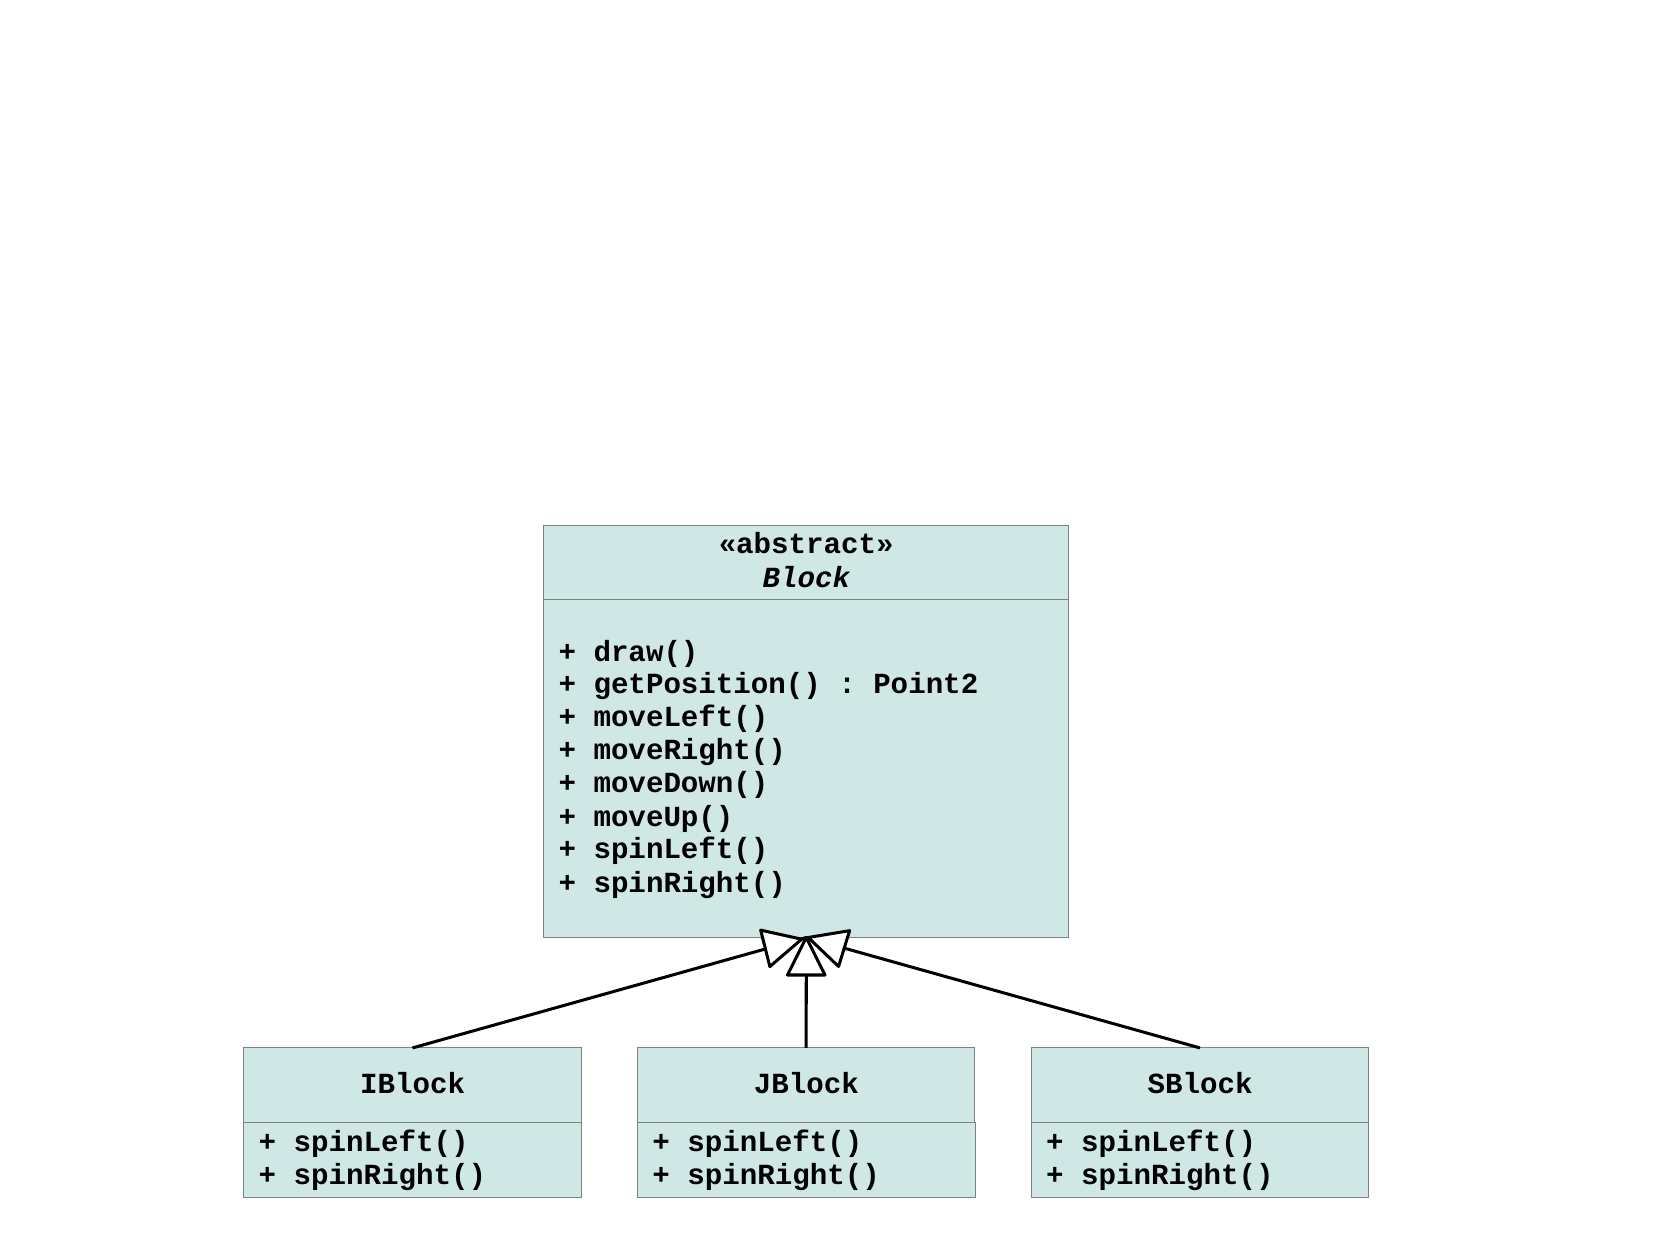

«abstract»
Block
+ draw()
+ getPosition() : Point2
+ moveLeft()
+ moveRight()
+ moveDown()
+ moveUp()
+ spinLeft()
+ spinRight()
IBlock
JBlock
SBlock
+ spinLeft()
+ spinRight()
+ spinLeft()
+ spinRight()
+ spinLeft()
+ spinRight()